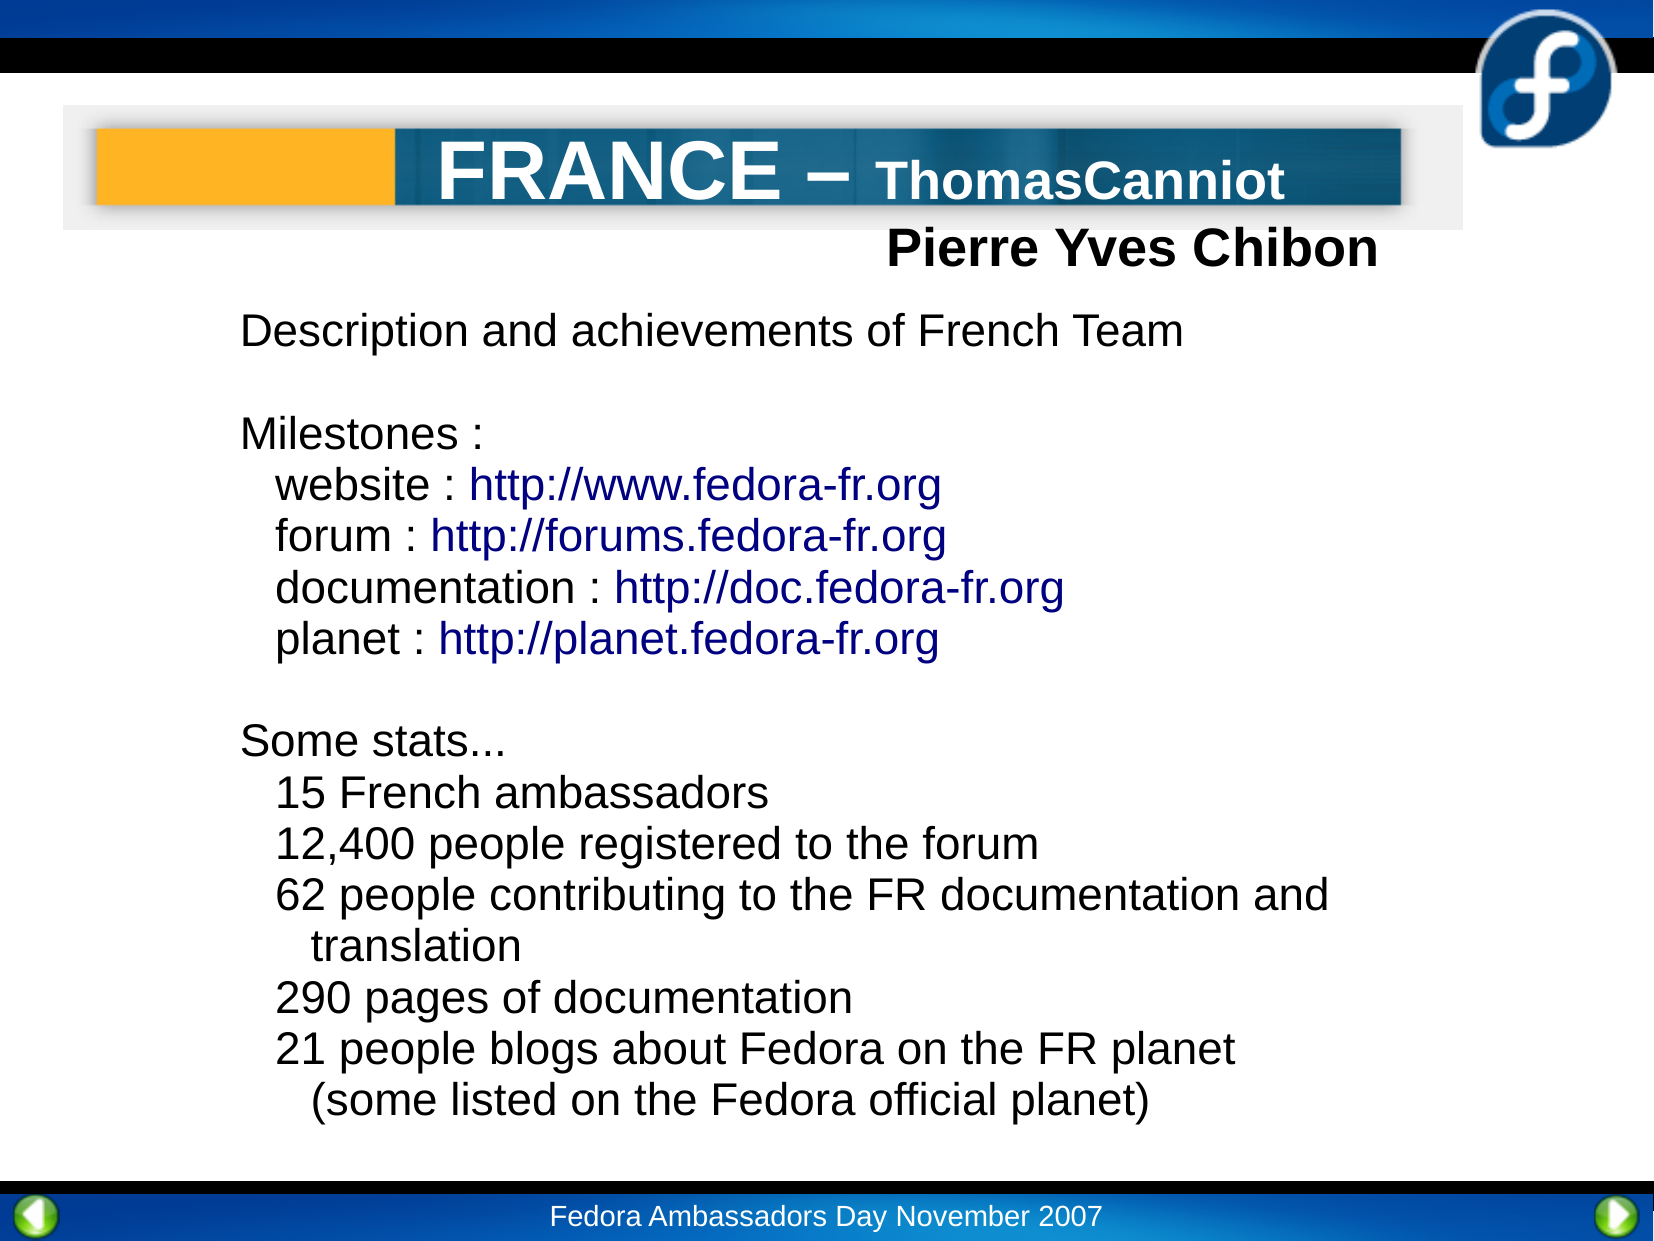

FRANCE – ThomasCanniot
						Pierre Yves Chibon
Description and achievements of French Team
Milestones :
website : http://www.fedora-fr.org
forum : http://forums.fedora-fr.org
documentation : http://doc.fedora-fr.org
planet : http://planet.fedora-fr.org
Some stats...
15 French ambassadors
12,400 people registered to the forum
62 people contributing to the FR documentation and translation
290 pages of documentation
21 people blogs about Fedora on the FR planet (some listed on the Fedora official planet)